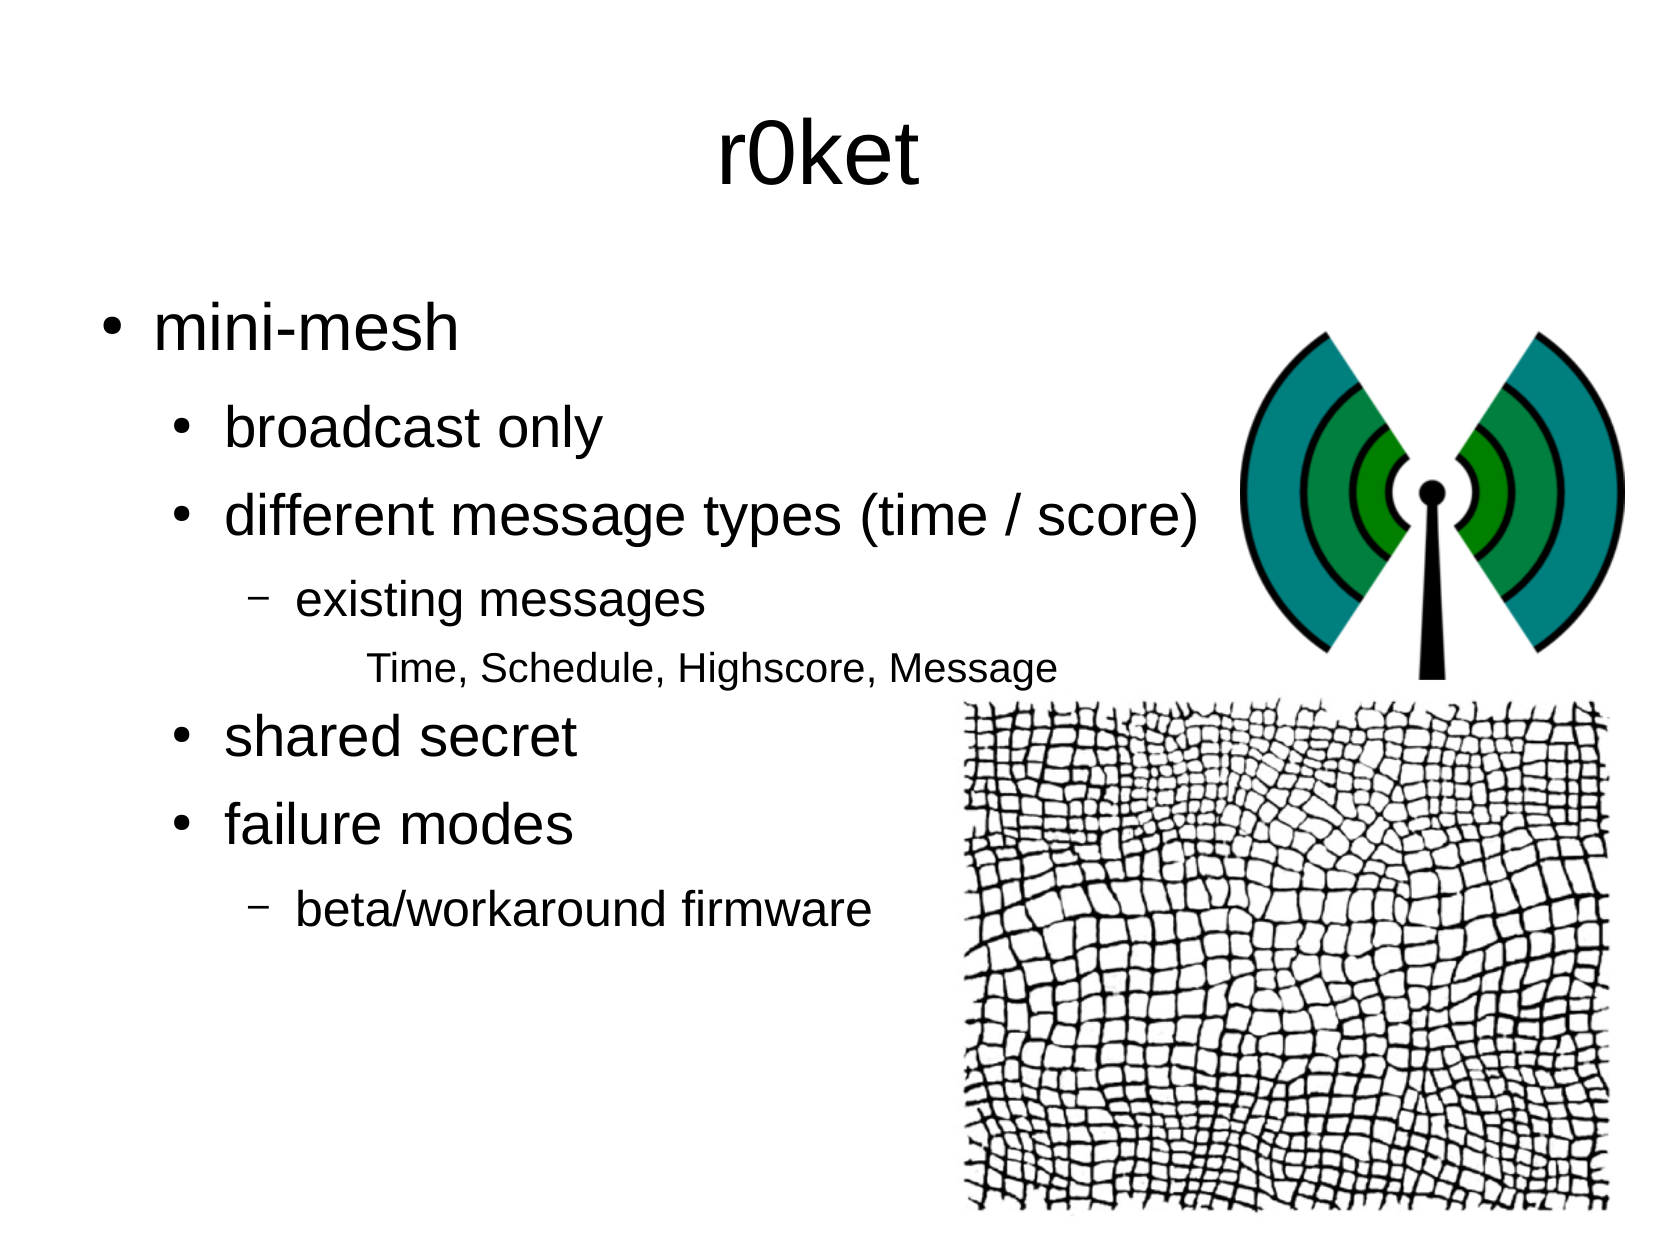

# r0ket
mini-mesh
broadcast only
different message types (time / score)
existing messages
Time, Schedule, Highscore, Message
shared secret
failure modes
beta/workaround firmware